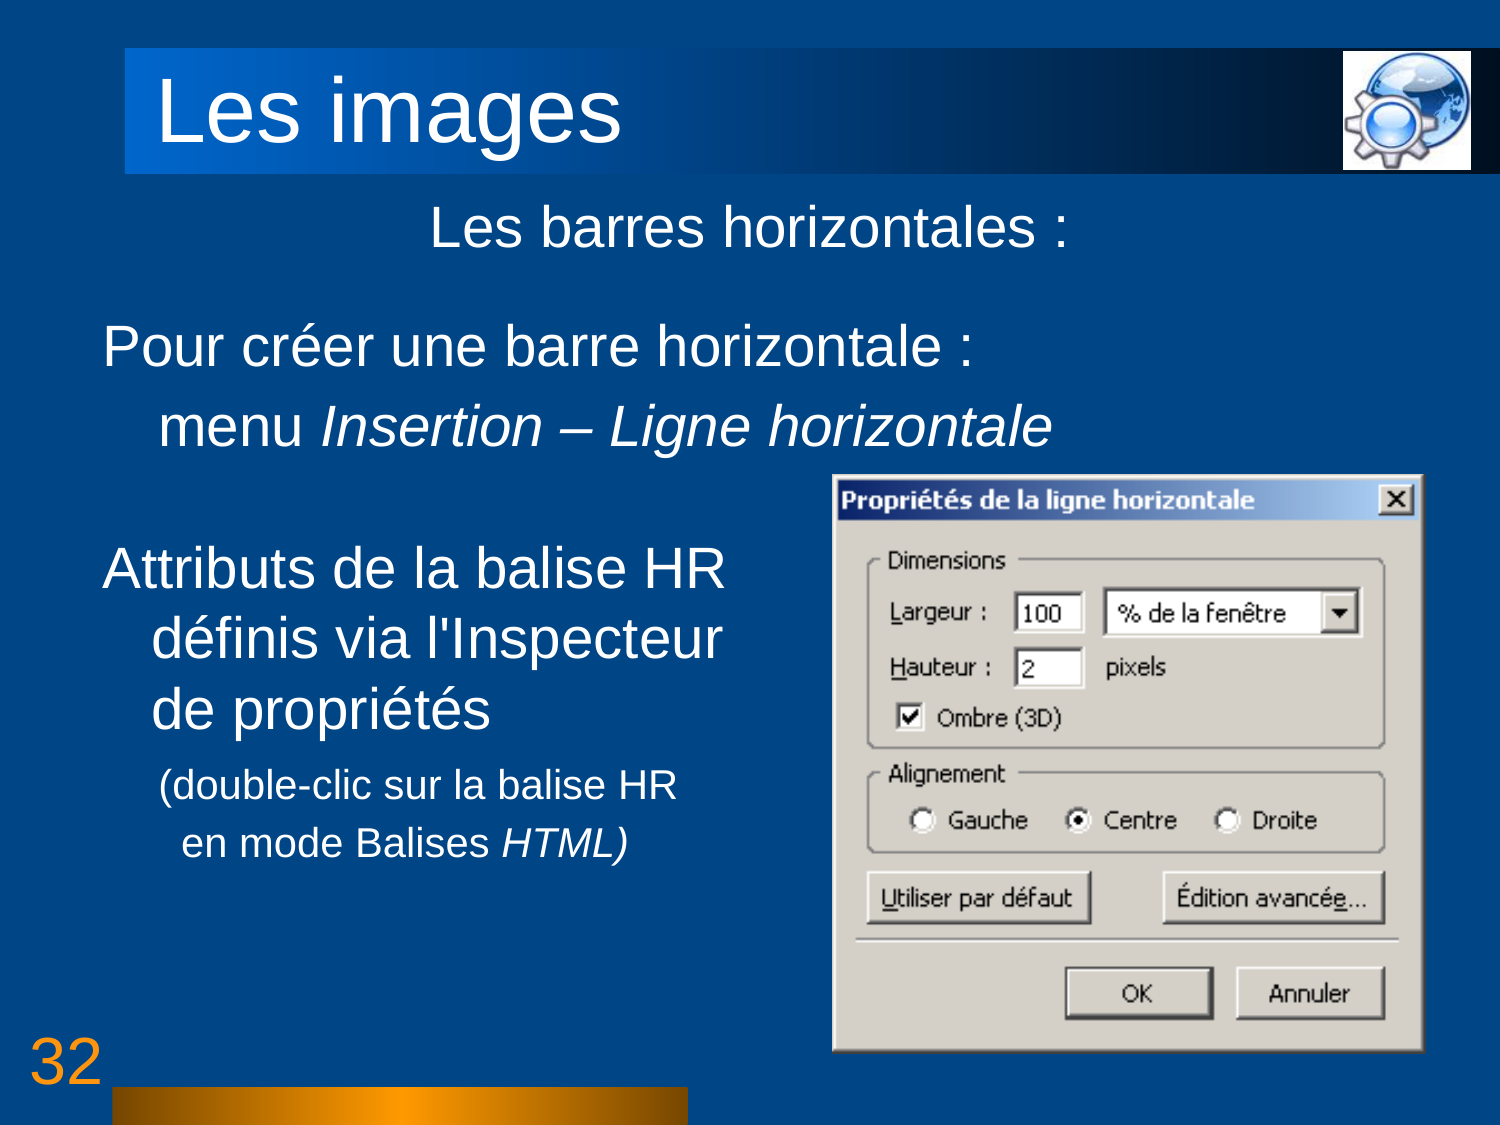

Les images
# Les barres horizontales :
Pour créer une barre horizontale :
	menu Insertion – Ligne horizontale
Attributs de la balise HR
 définis via l'Inspecteur
 de propriétés
	(double-clic sur la balise HR
 	 en mode Balises HTML)